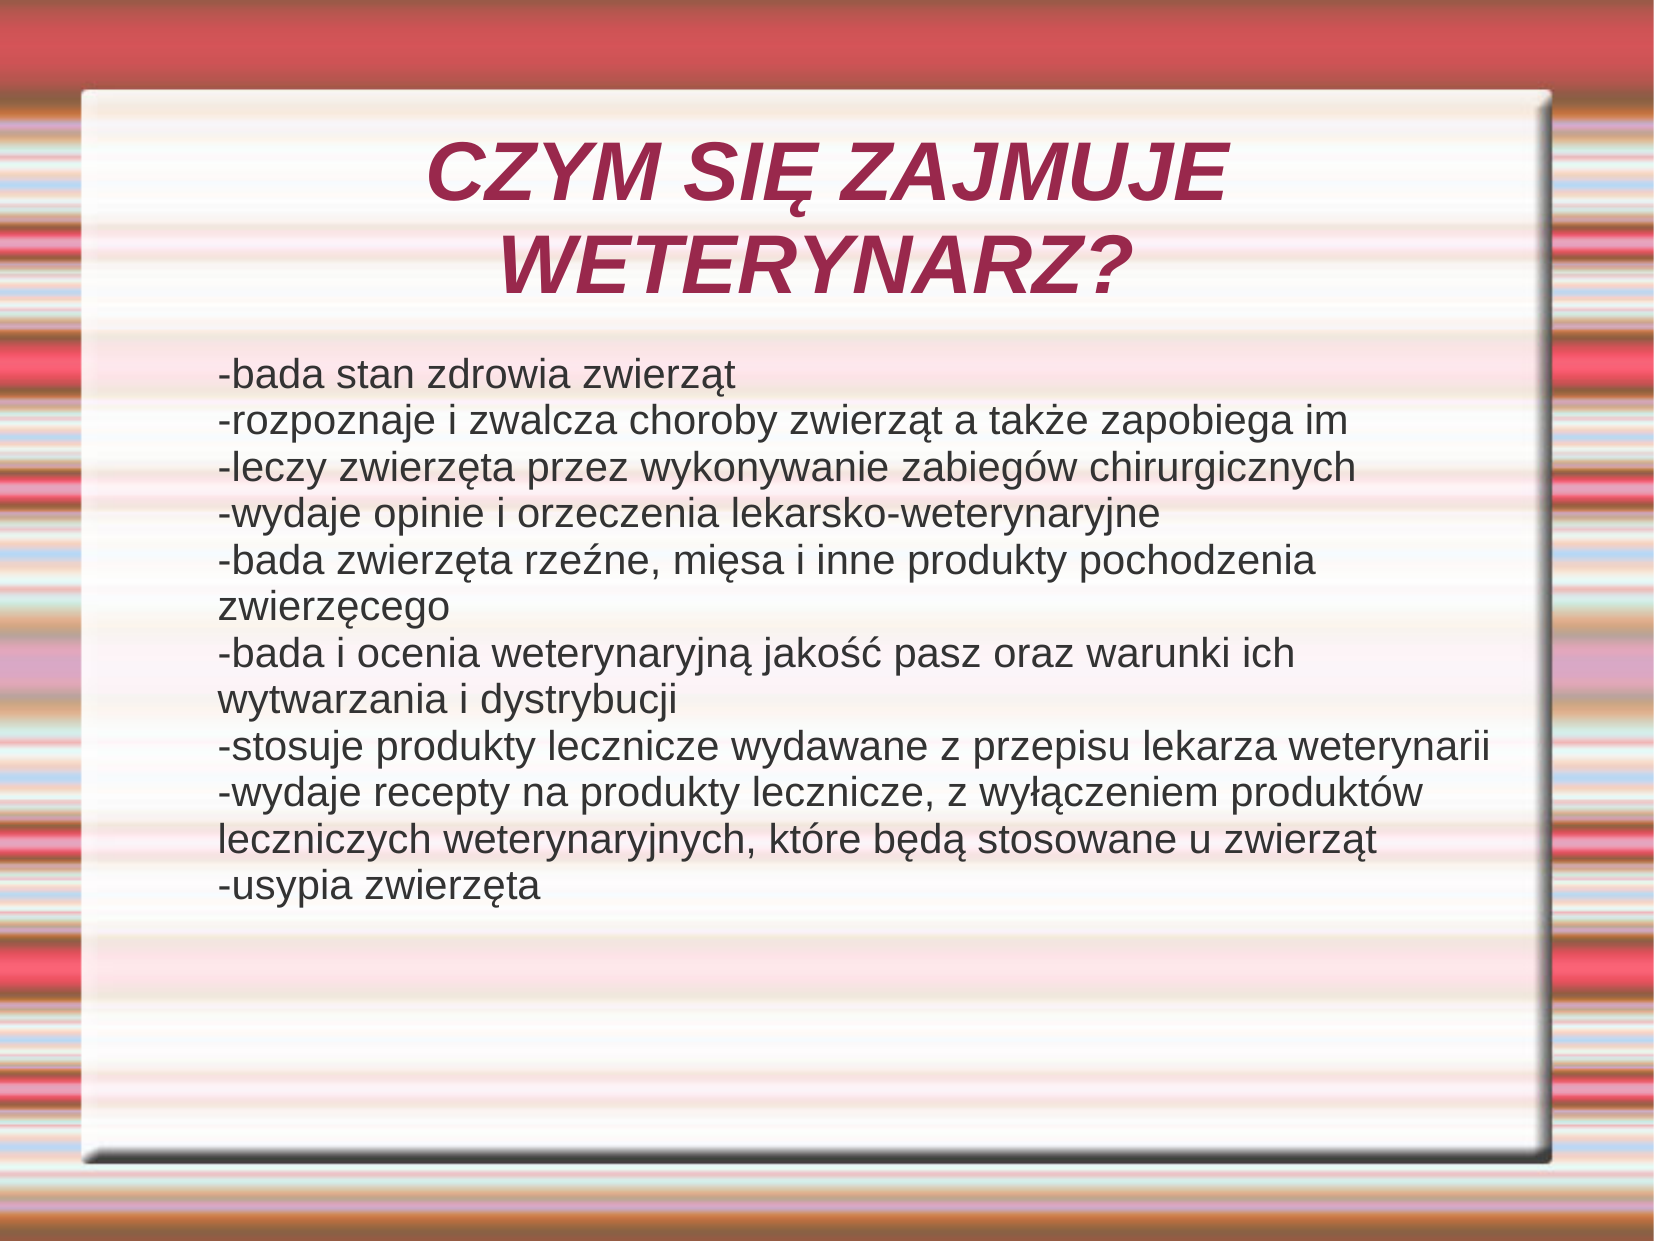

# CZYM SIĘ ZAJMUJE WETERYNARZ?
-bada stan zdrowia zwierząt
-rozpoznaje i zwalcza choroby zwierząt a także zapobiega im
-leczy zwierzęta przez wykonywanie zabiegów chirurgicznych
-wydaje opinie i orzeczenia lekarsko-weterynaryjne
-bada zwierzęta rzeźne, mięsa i inne produkty pochodzenia zwierzęcego
-bada i ocenia weterynaryjną jakość pasz oraz warunki ich wytwarzania i dystrybucji
-stosuje produkty lecznicze wydawane z przepisu lekarza weterynarii
-wydaje recepty na produkty lecznicze, z wyłączeniem produktów leczniczych weterynaryjnych, które będą stosowane u zwierząt
-usypia zwierzęta